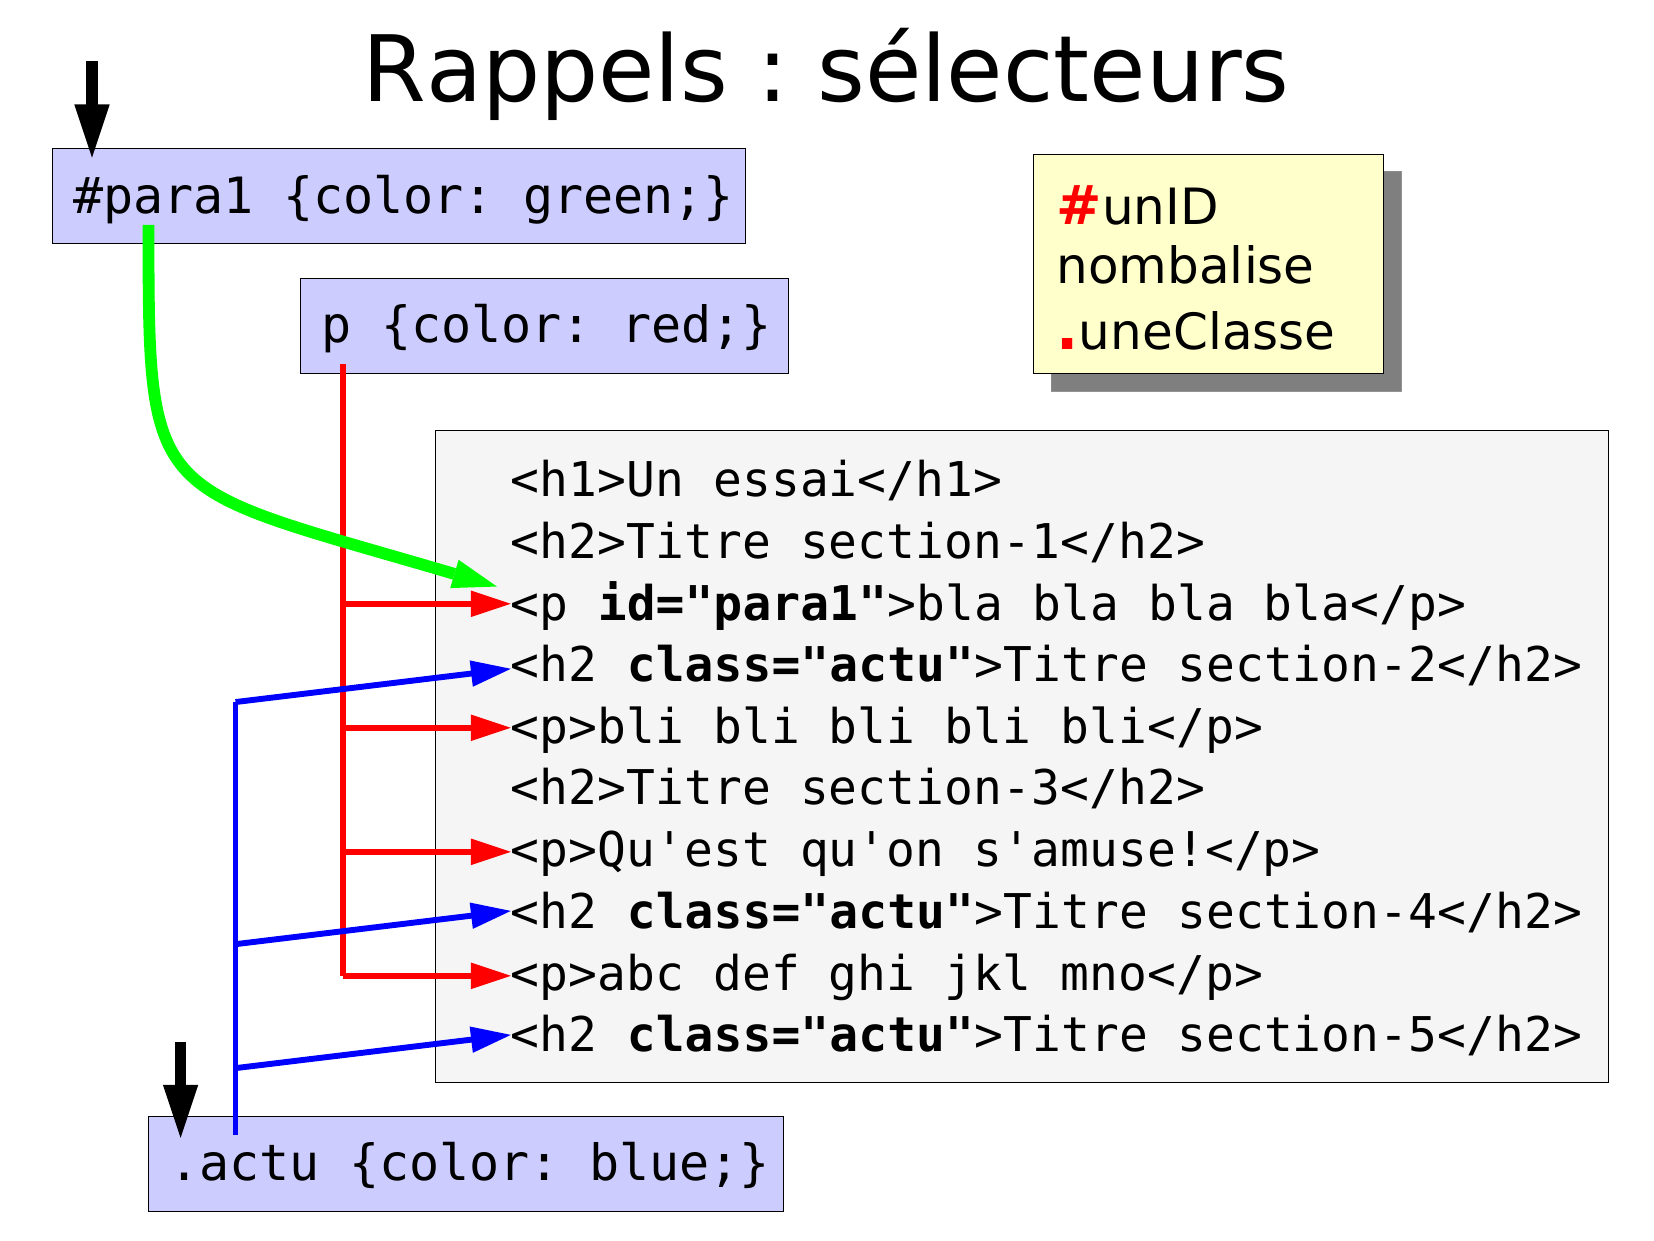

# Rappels : sélecteurs
#para1 {color: green;}
#unID
nombalise
.uneClasse
p {color: red;}
<h1>Un essai</h1>
<h2>Titre section-1</h2>
<p id="para1">bla bla bla bla</p>
<h2 class="actu">Titre section-2</h2>
<p>bli bli bli bli bli</p>
<h2>Titre section-3</h2>
<p>Qu'est qu'on s'amuse!</p>
<h2 class="actu">Titre section-4</h2>
<p>abc def ghi jkl mno</p>
<h2 class="actu">Titre section-5</h2>
.actu {color: blue;}